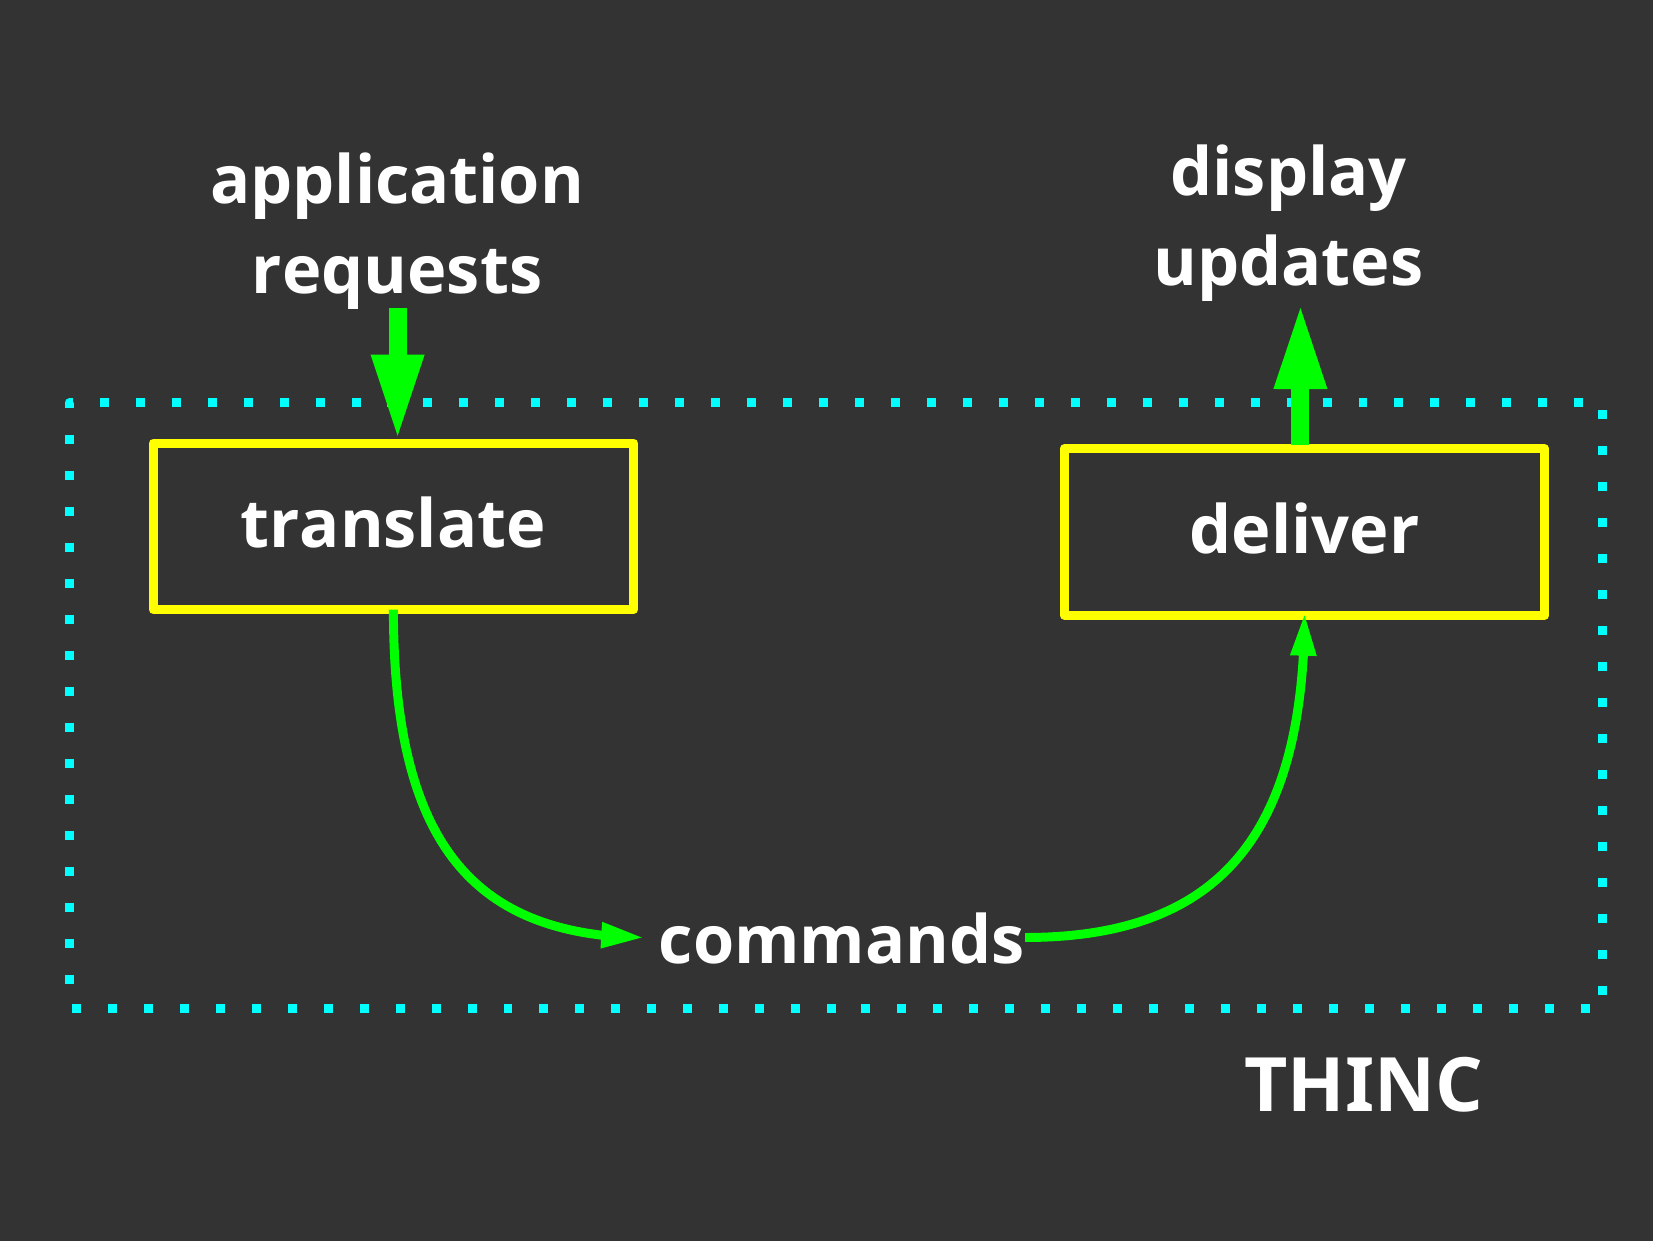

display
updates
# application requests
translate
 commands
deliver
THINC